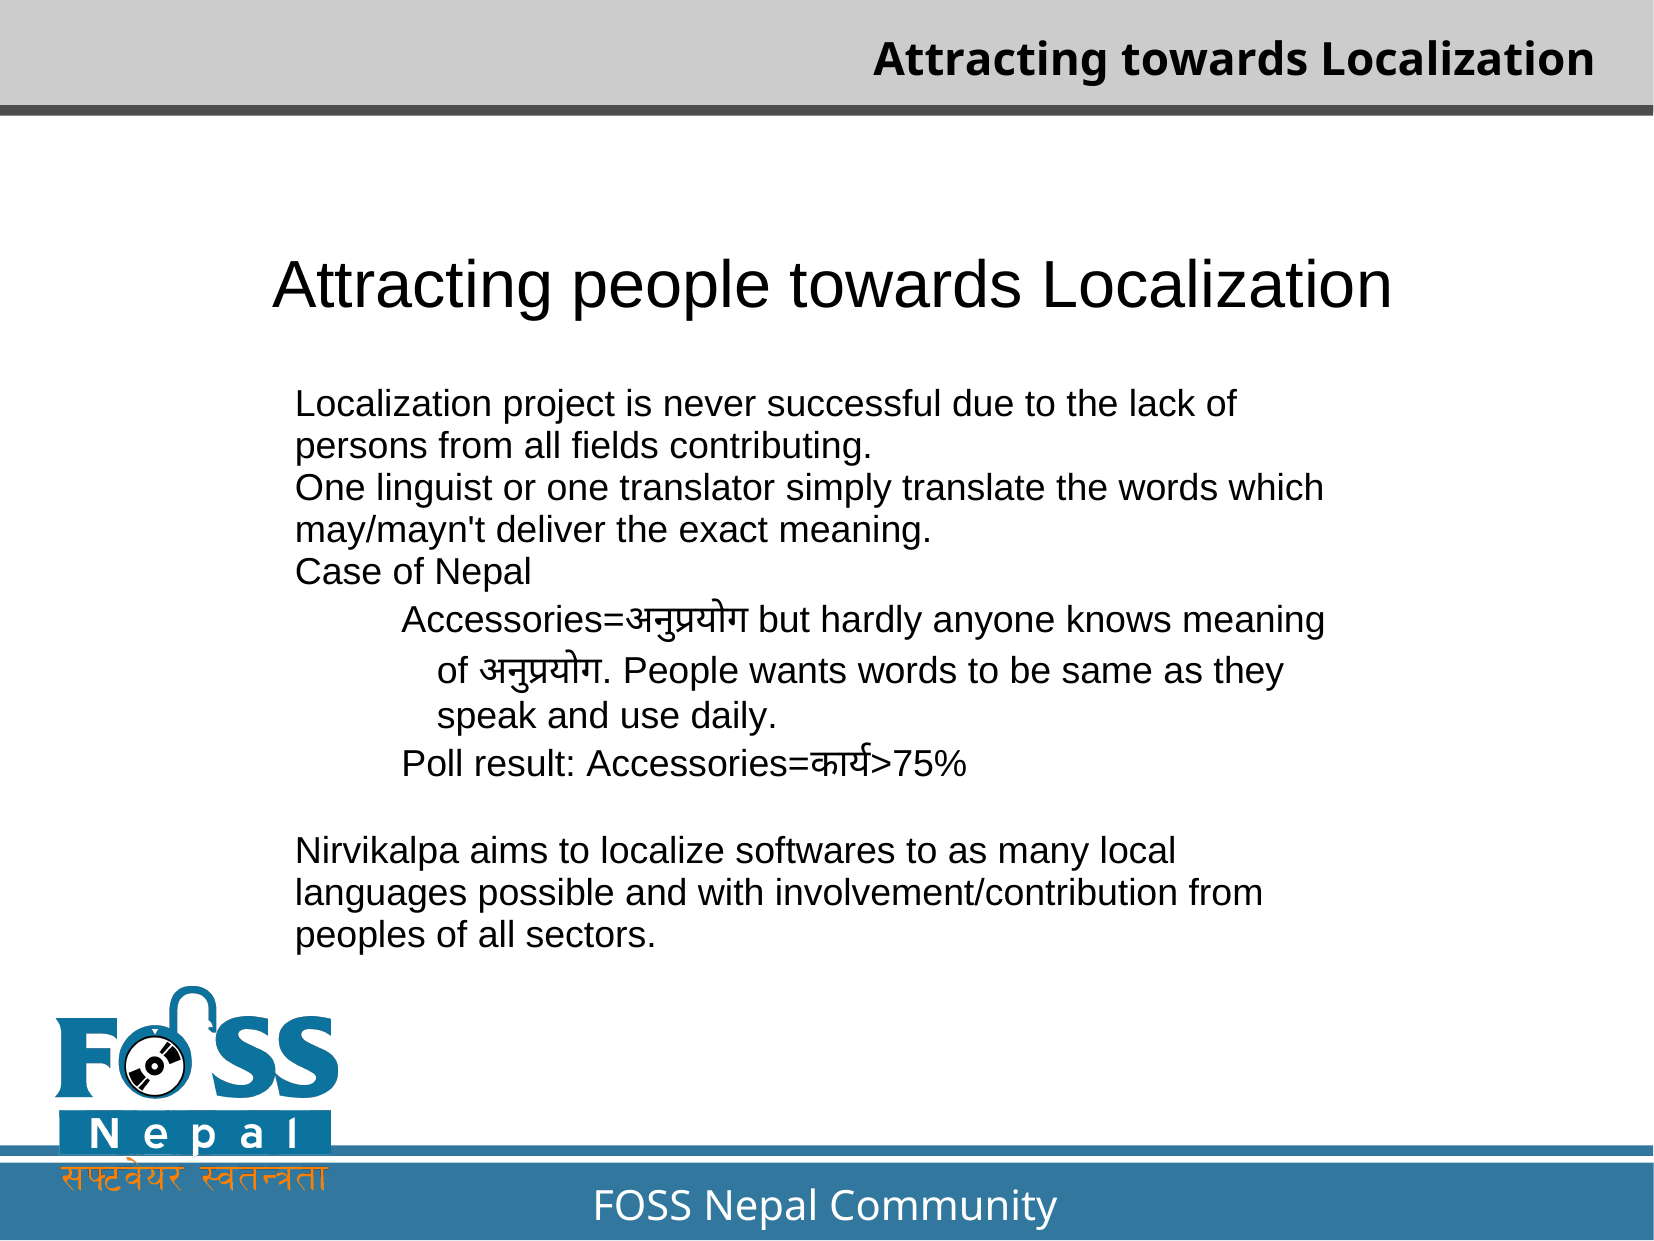

Attracting towards Localization
 Attracting people towards Localization
Localization project is never successful due to the lack of persons from all fields contributing.
One linguist or one translator simply translate the words which may/mayn't deliver the exact meaning.
Case of Nepal
Accessories=अनुप्रयोग but hardly anyone knows meaning of अनुप्रयोग. People wants words to be same as they speak and use daily.
Poll result: Accessories=कार्य>75%
Nirvikalpa aims to localize softwares to as many local languages possible and with involvement/contribution from peoples of all sectors.